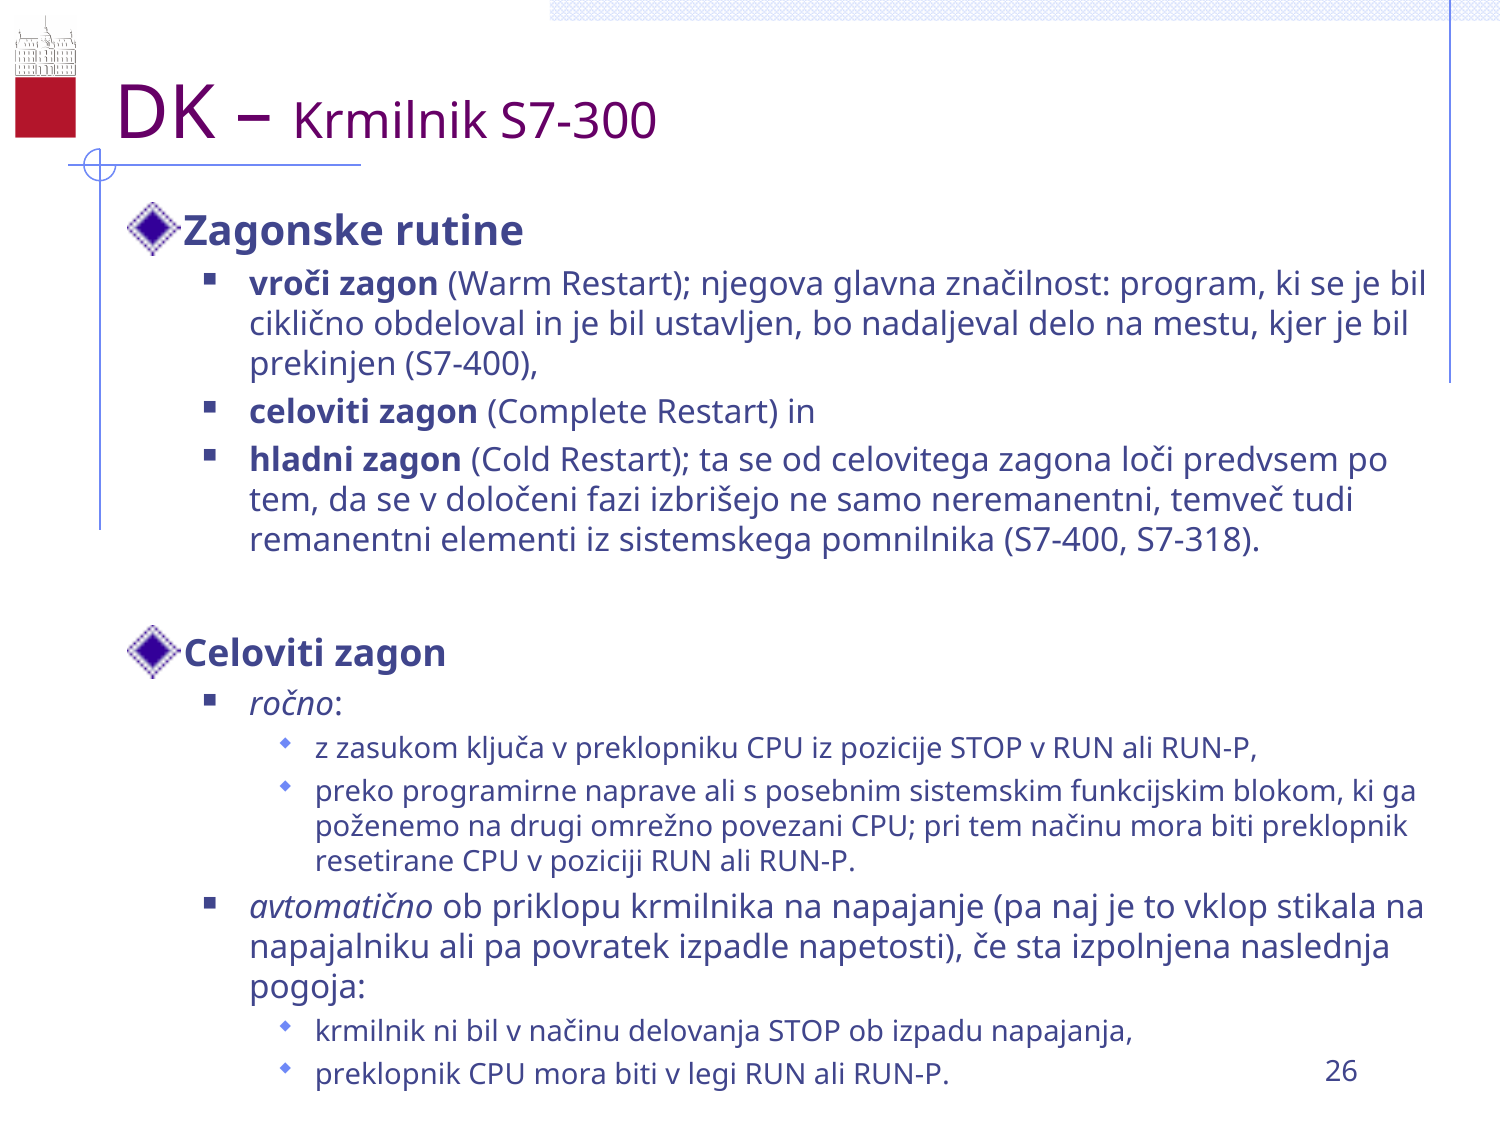

DK – Krmilnik S7-300
# Zagonske rutine
vroči zagon (Warm Restart); njegova glavna značilnost: program, ki se je bil ciklično obdeloval in je bil ustavljen, bo nadaljeval delo na mestu, kjer je bil prekinjen (S7-400),
celoviti zagon (Complete Restart) in
hladni zagon (Cold Restart); ta se od celovitega zagona loči predvsem po tem, da se v določeni fazi izbrišejo ne samo neremanentni, temveč tudi remanentni elementi iz sistemskega pomnilnika (S7-400, S7-318).
Celoviti zagon
ročno:
z zasukom ključa v preklopniku CPU iz pozicije STOP v RUN ali RUN-P,
preko programirne naprave ali s posebnim sistemskim funkcijskim blokom, ki ga poženemo na drugi omrežno povezani CPU; pri tem načinu mora biti preklopnik resetirane CPU v poziciji RUN ali RUN-P.
avtomatično ob priklopu krmilnika na napajanje (pa naj je to vklop stikala na napajalniku ali pa povratek izpadle napetosti), če sta izpolnjena naslednja pogoja:
krmilnik ni bil v načinu delovanja STOP ob izpadu napajanja,
preklopnik CPU mora biti v legi RUN ali RUN-P.